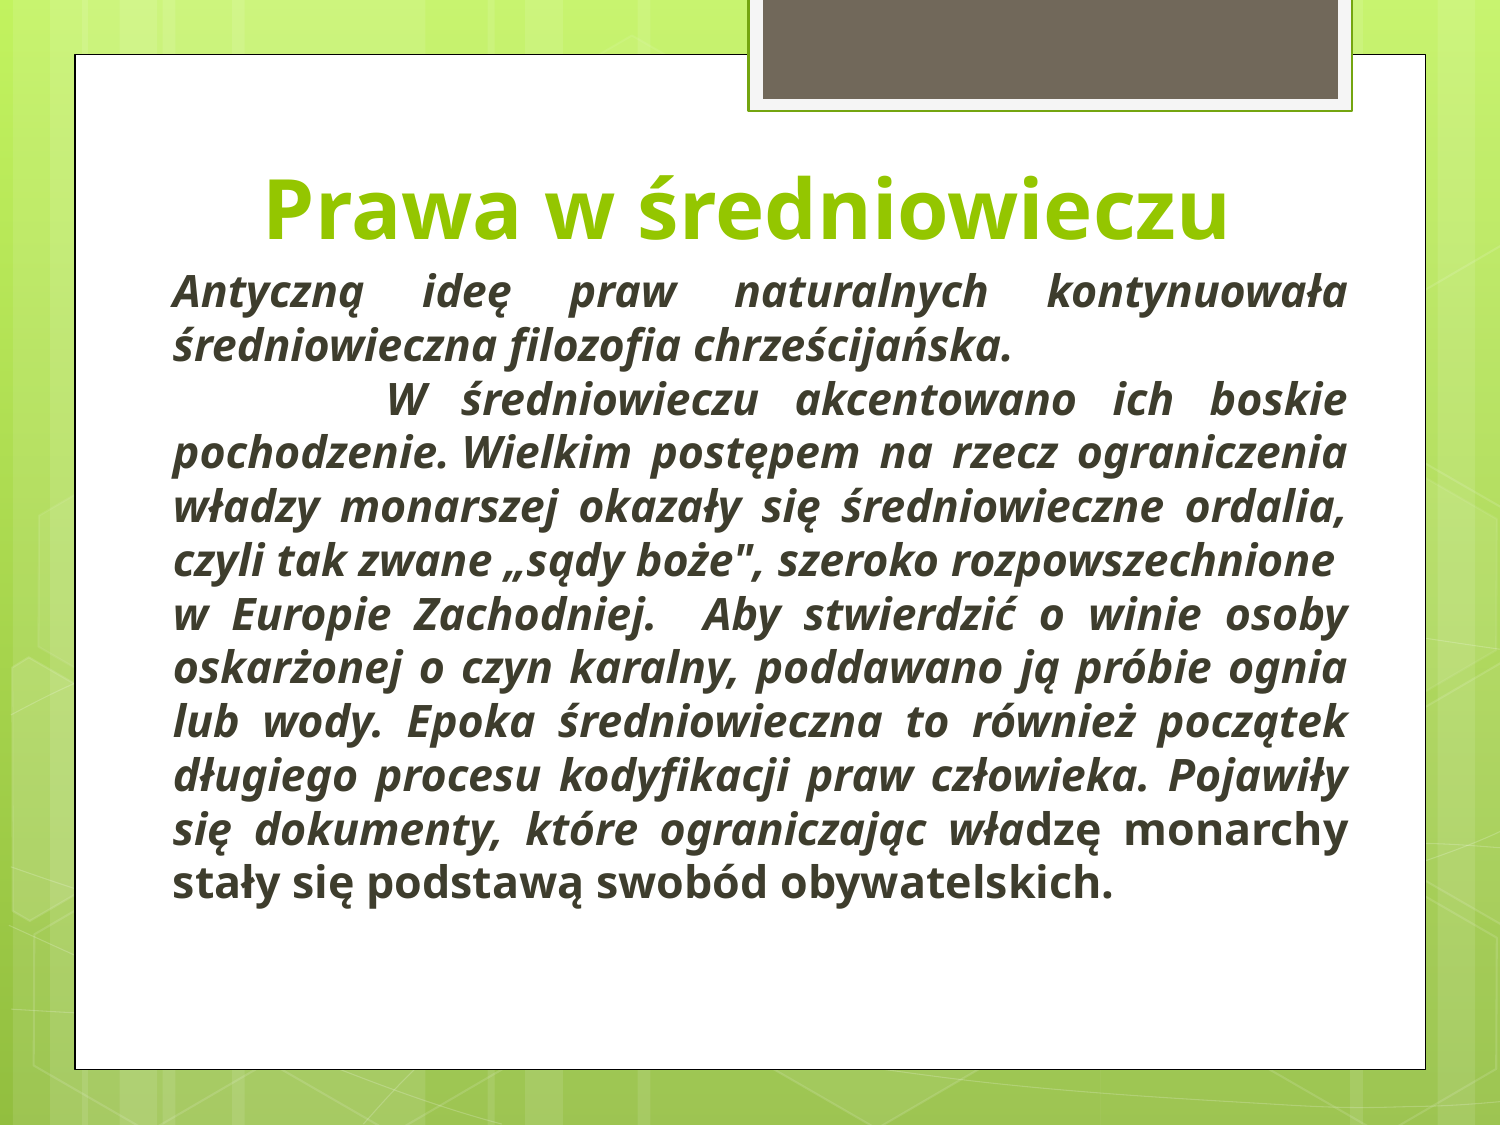

# Prawa w średniowieczu
Antyczną ideę praw naturalnych kontynuowała średniowieczna filozofia chrześcijańska. W średniowieczu akcentowano ich boskie pochodzenie. Wielkim postępem na rzecz ograniczenia władzy monarszej okazały się średniowieczne ordalia, czyli tak zwane „sądy boże", szeroko rozpowszechnione w Europie Zachodniej. Aby stwierdzić o winie osoby oskarżonej o czyn karalny, poddawano ją próbie ognia lub wody. Epoka średniowieczna to również początek długiego procesu kodyfikacji praw człowieka. Pojawiły się dokumenty, które ograniczając władzę monarchy stały się podstawą swobód obywatelskich.